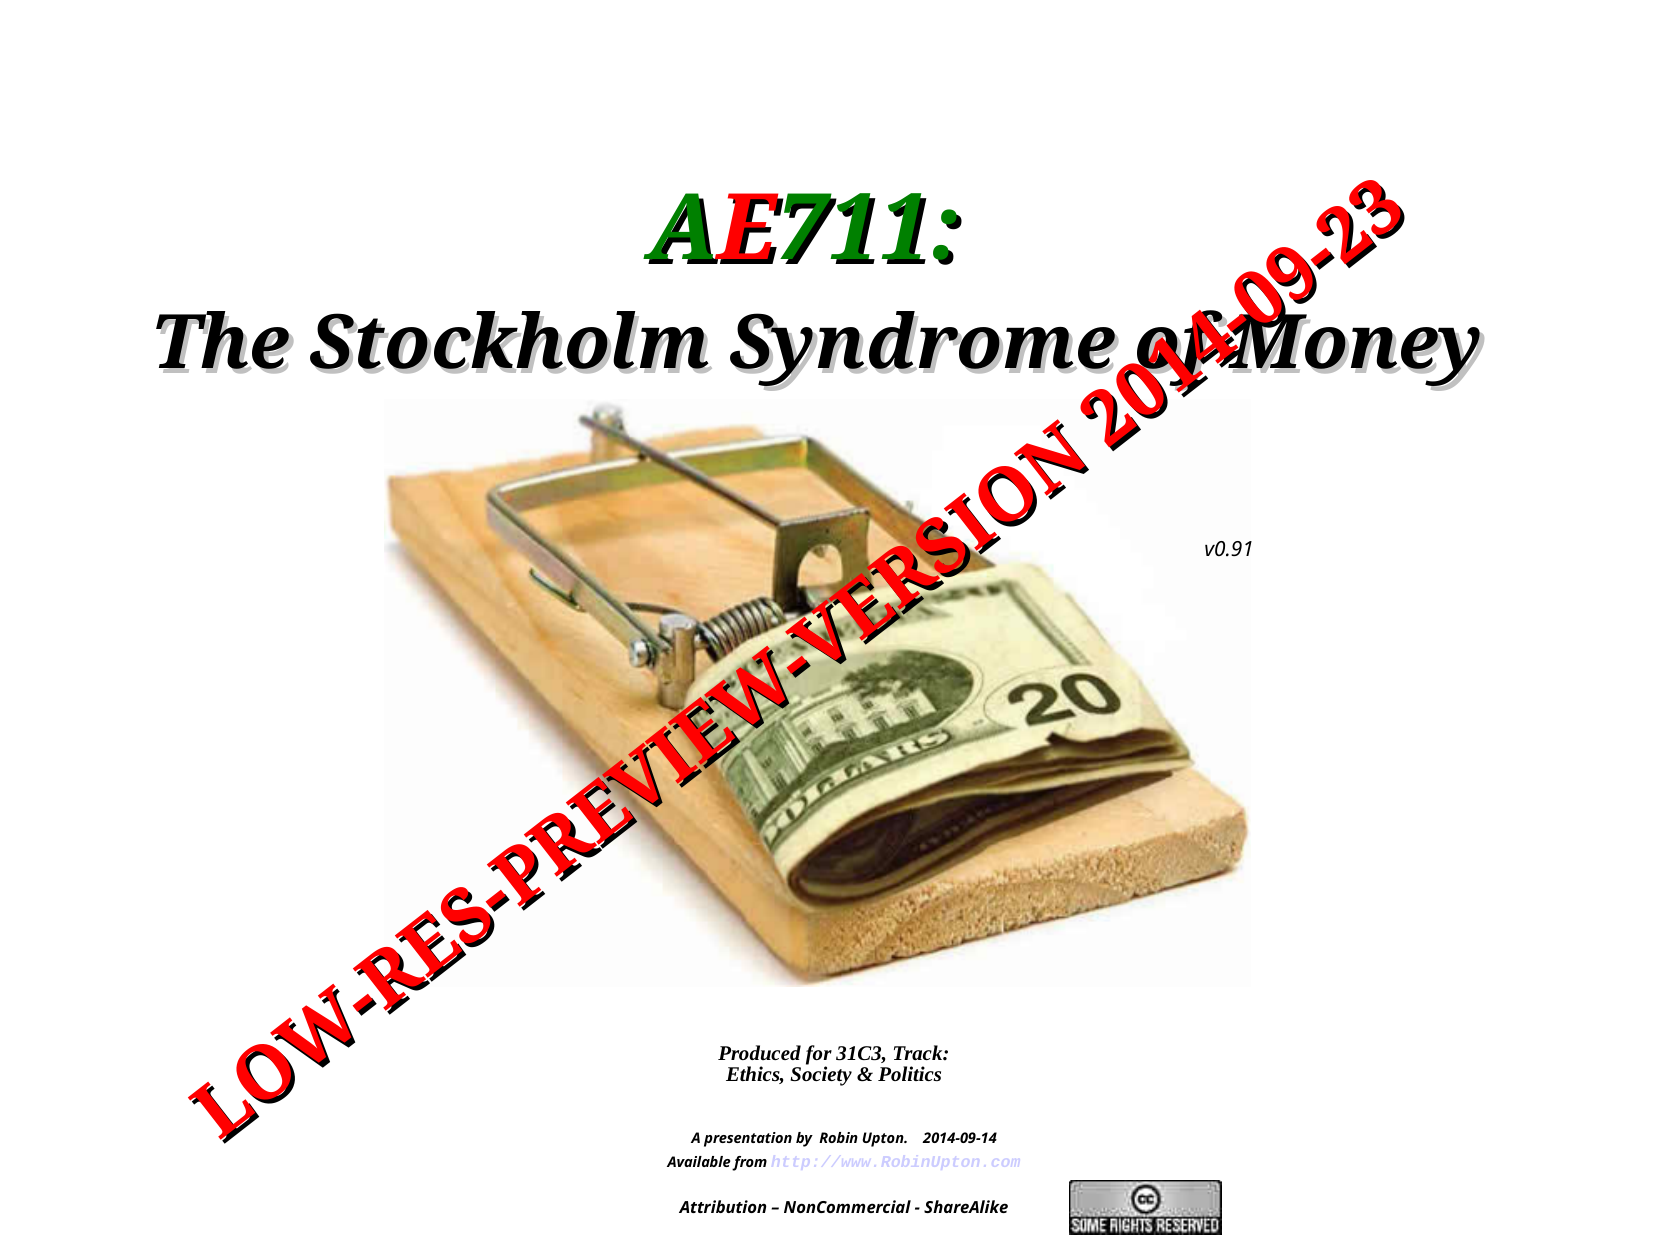

AE711:
The Stockholm Syndrome of Money
v0.91
LOW-RES-PREVIEW-VERSION 2014-09-23
Produced for 31C3, Track: Ethics, Society & Politics
A presentation by Robin Upton. 2014-09-14
Available from http://www.RobinUpton.com
Attribution – NonCommercial - ShareAlike